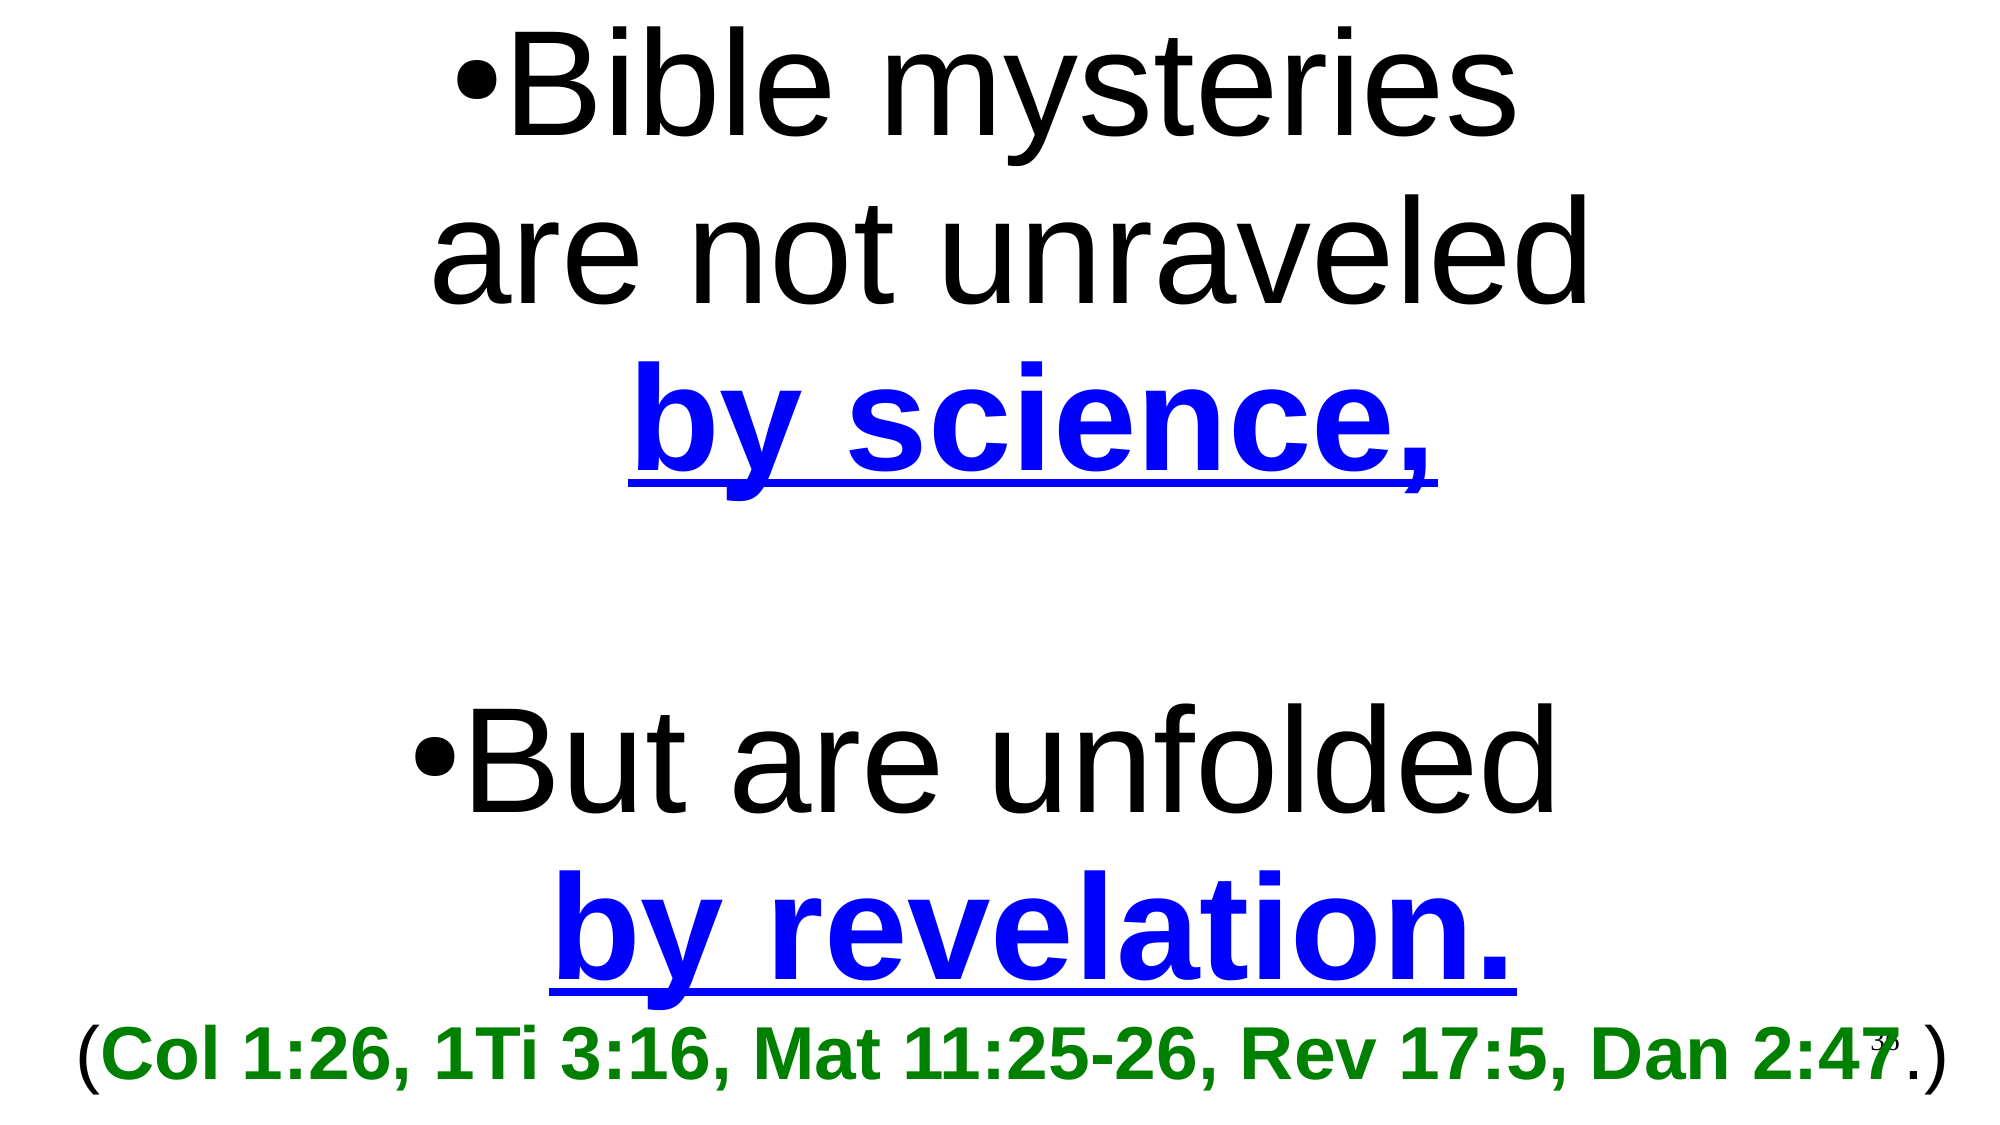

# Bible mysteries are not unraveled by science,
But are unfolded
by revelation.
(Col 1:26, 1Ti 3:16, Mat 11:25-26, Rev 17:5, Dan 2:47.)
36